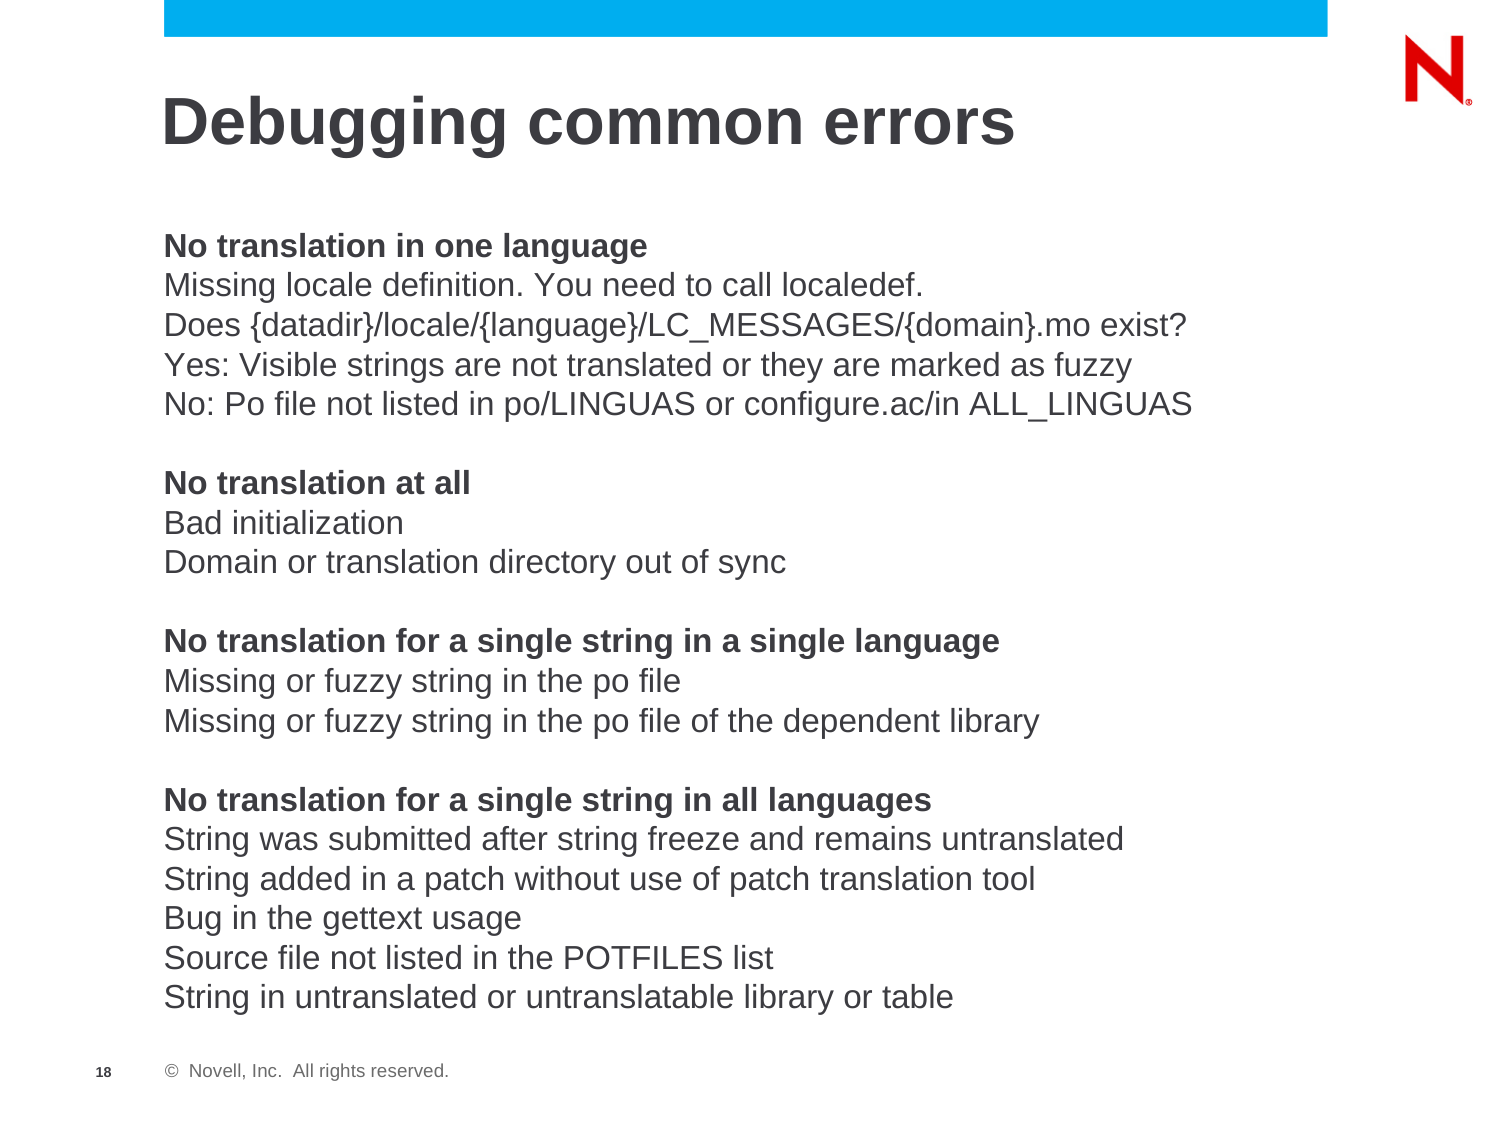

# Debugging common errors
No translation in one language
Missing locale definition. You need to call localedef.
Does {datadir}/locale/{language}/LC_MESSAGES/{domain}.mo exist?
Yes: Visible strings are not translated or they are marked as fuzzy
No: Po file not listed in po/LINGUAS or configure.ac/in ALL_LINGUAS
No translation at all
Bad initialization
Domain or translation directory out of sync
No translation for a single string in a single language
Missing or fuzzy string in the po file
Missing or fuzzy string in the po file of the dependent library
No translation for a single string in all languages
String was submitted after string freeze and remains untranslated
String added in a patch without use of patch translation tool
Bug in the gettext usage
Source file not listed in the POTFILES list
String in untranslated or untranslatable library or table